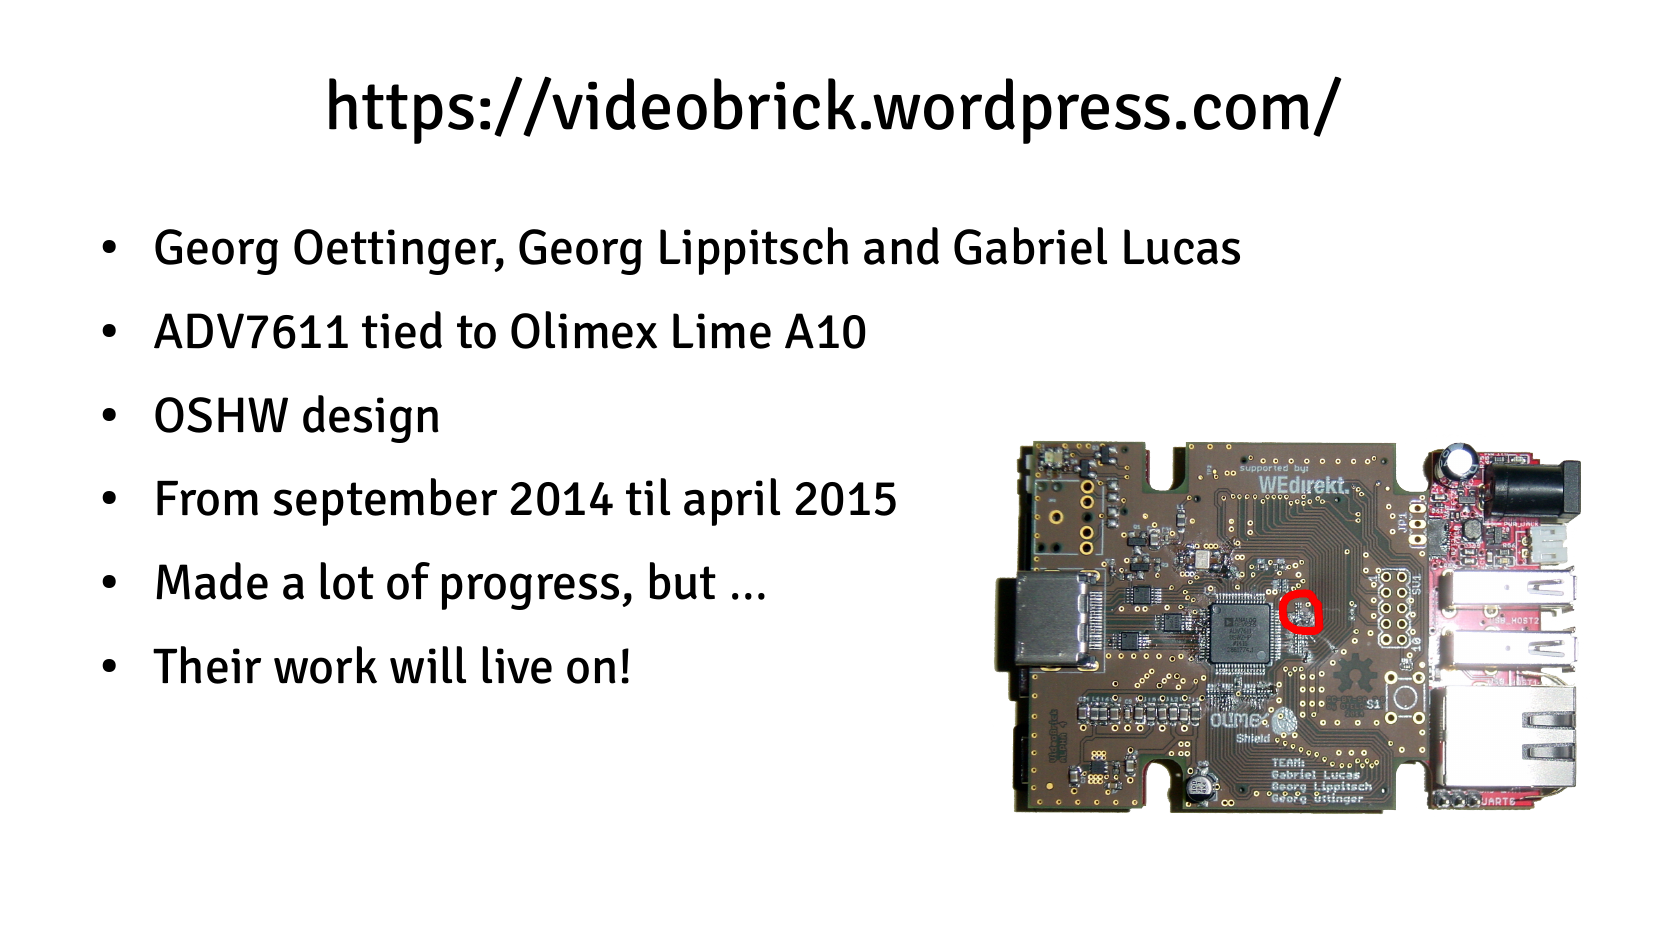

https://videobrick.wordpress.com/
# Georg Oettinger, Georg Lippitsch and Gabriel Lucas
ADV7611 tied to Olimex Lime A10
OSHW design
From september 2014 til april 2015
Made a lot of progress, but …
Their work will live on!